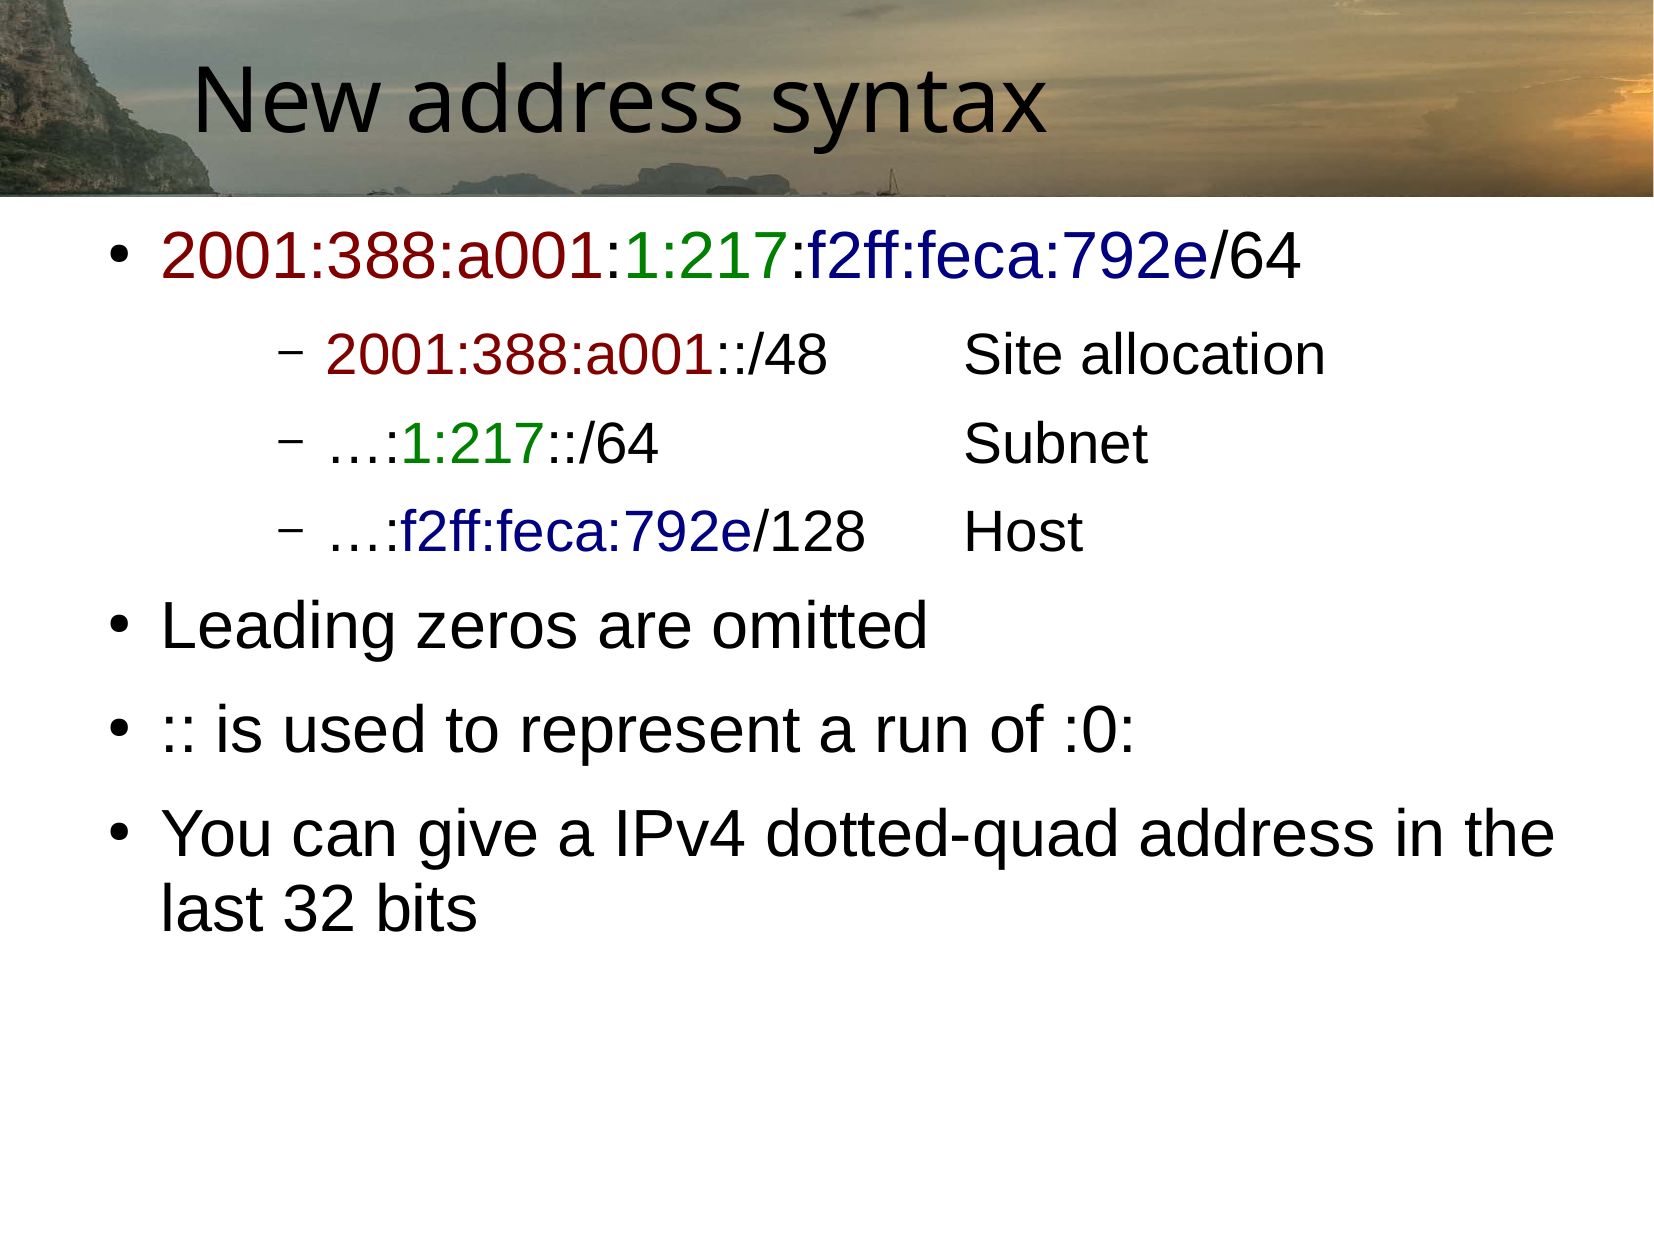

# New address syntax
2001:388:a001:1:217:f2ff:feca:792e/64
2001:388:a001::/48		Site allocation
…:1:217::/64					Subnet
…:f2ff:feca:792e/128		Host
Leading zeros are omitted
:: is used to represent a run of :0:
You can give a IPv4 dotted-quad address in the last 32 bits